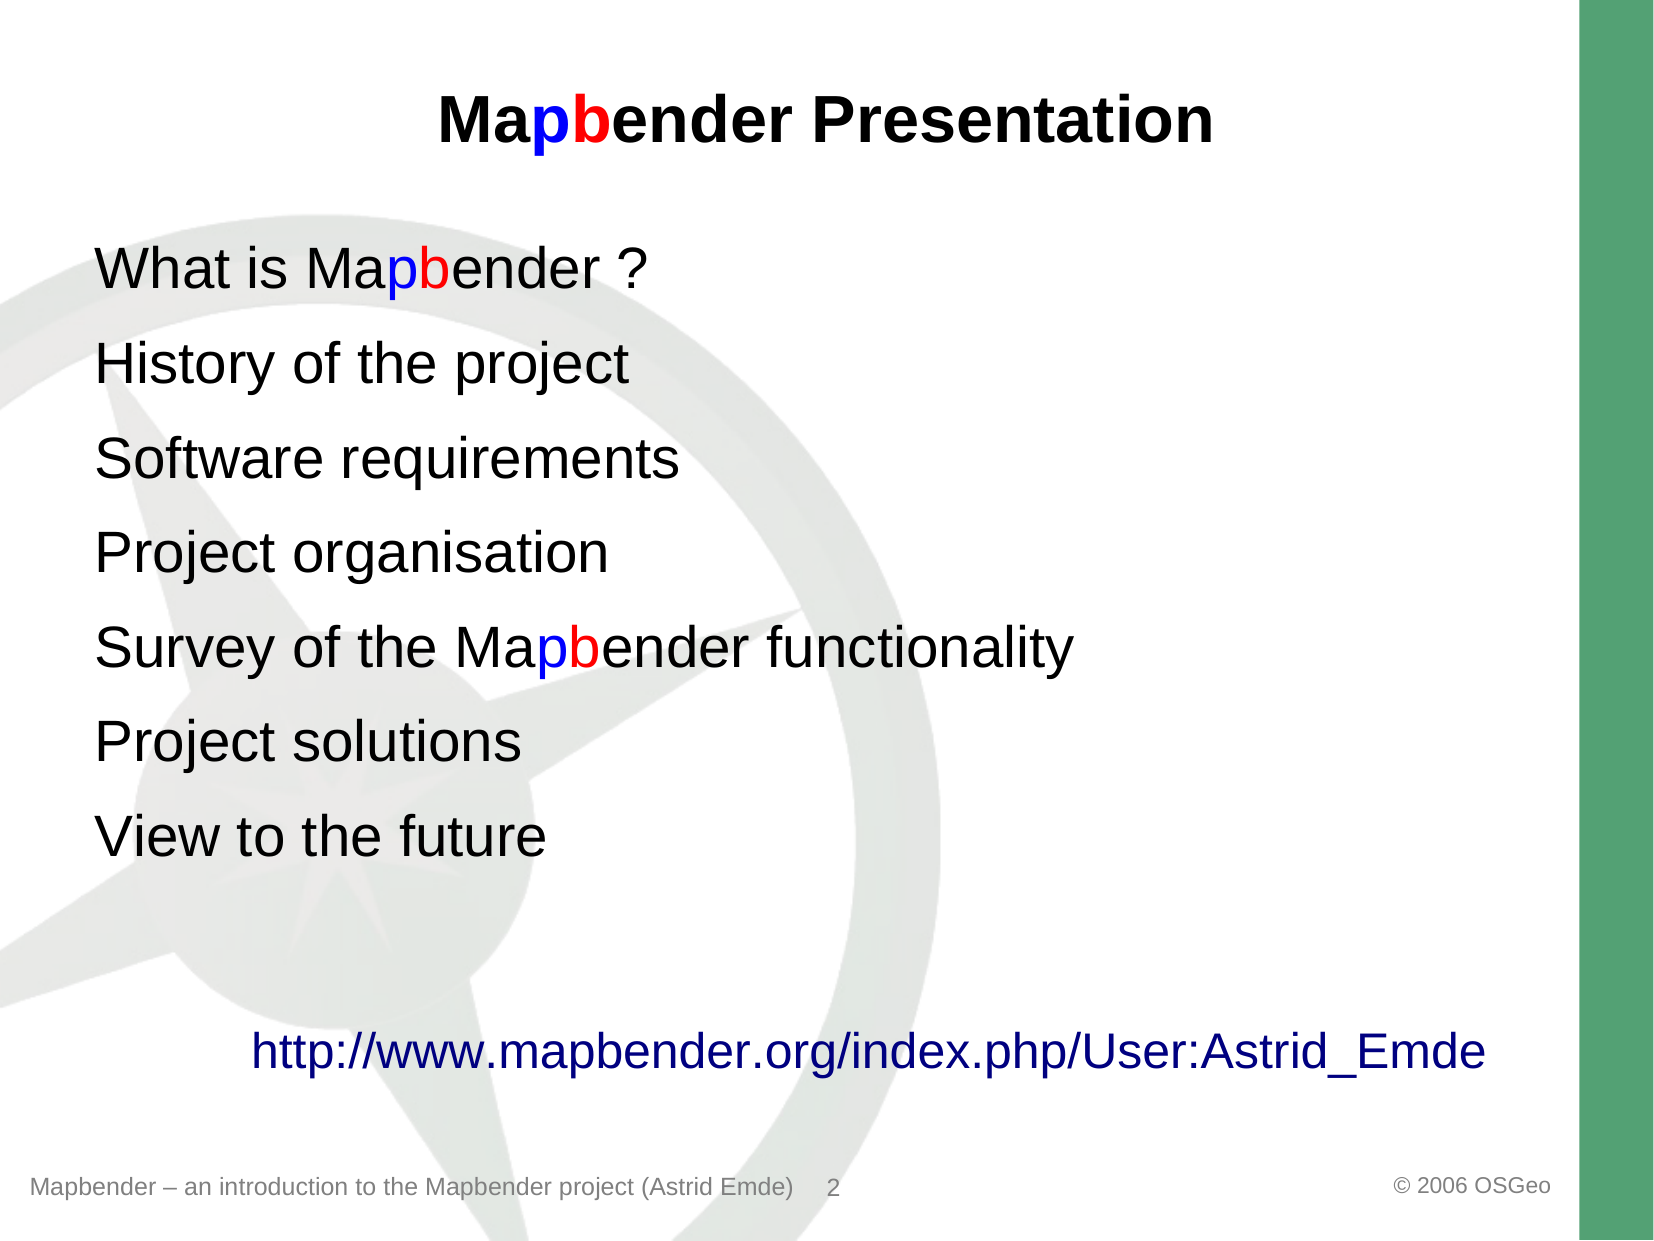

# Mapbender Presentation
What is Mapbender ?
History of the project
Software requirements
Project organisation
Survey of the Mapbender functionality
Project solutions
View to the future
http://www.mapbender.org/index.php/User:Astrid_Emde